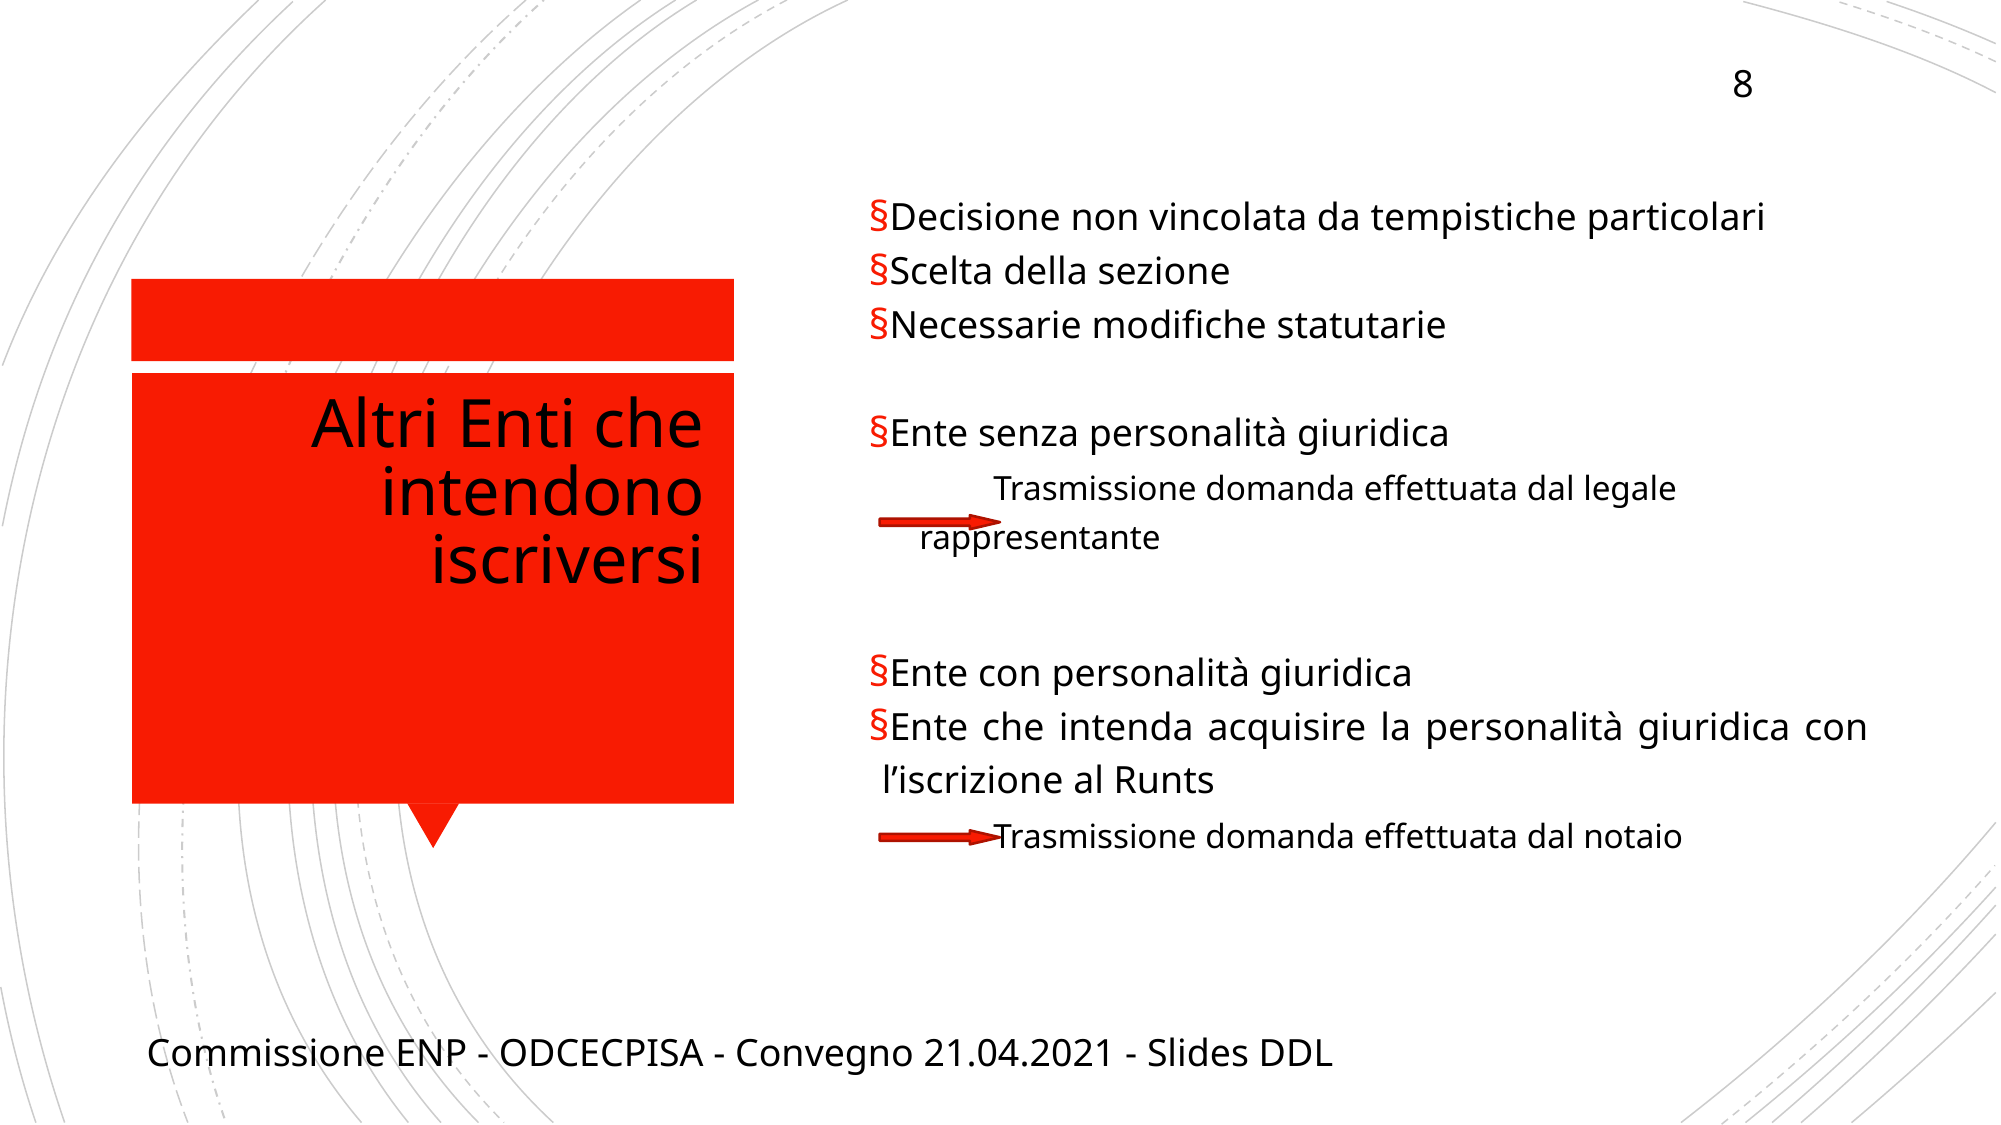

Decisione non vincolata da tempistiche particolari
Scelta della sezione
Necessarie modifiche statutarie
Ente senza personalità giuridica
	Trasmissione domanda effettuata dal legale rappresentante
Ente con personalità giuridica
Ente che intenda acquisire la personalità giuridica con l’iscrizione al Runts
	Trasmissione domanda effettuata dal notaio
# Altri Enti che intendono iscriversi
Commissione ENP - ODCECPISA - Convegno 21.04.2021 - Slides DDL